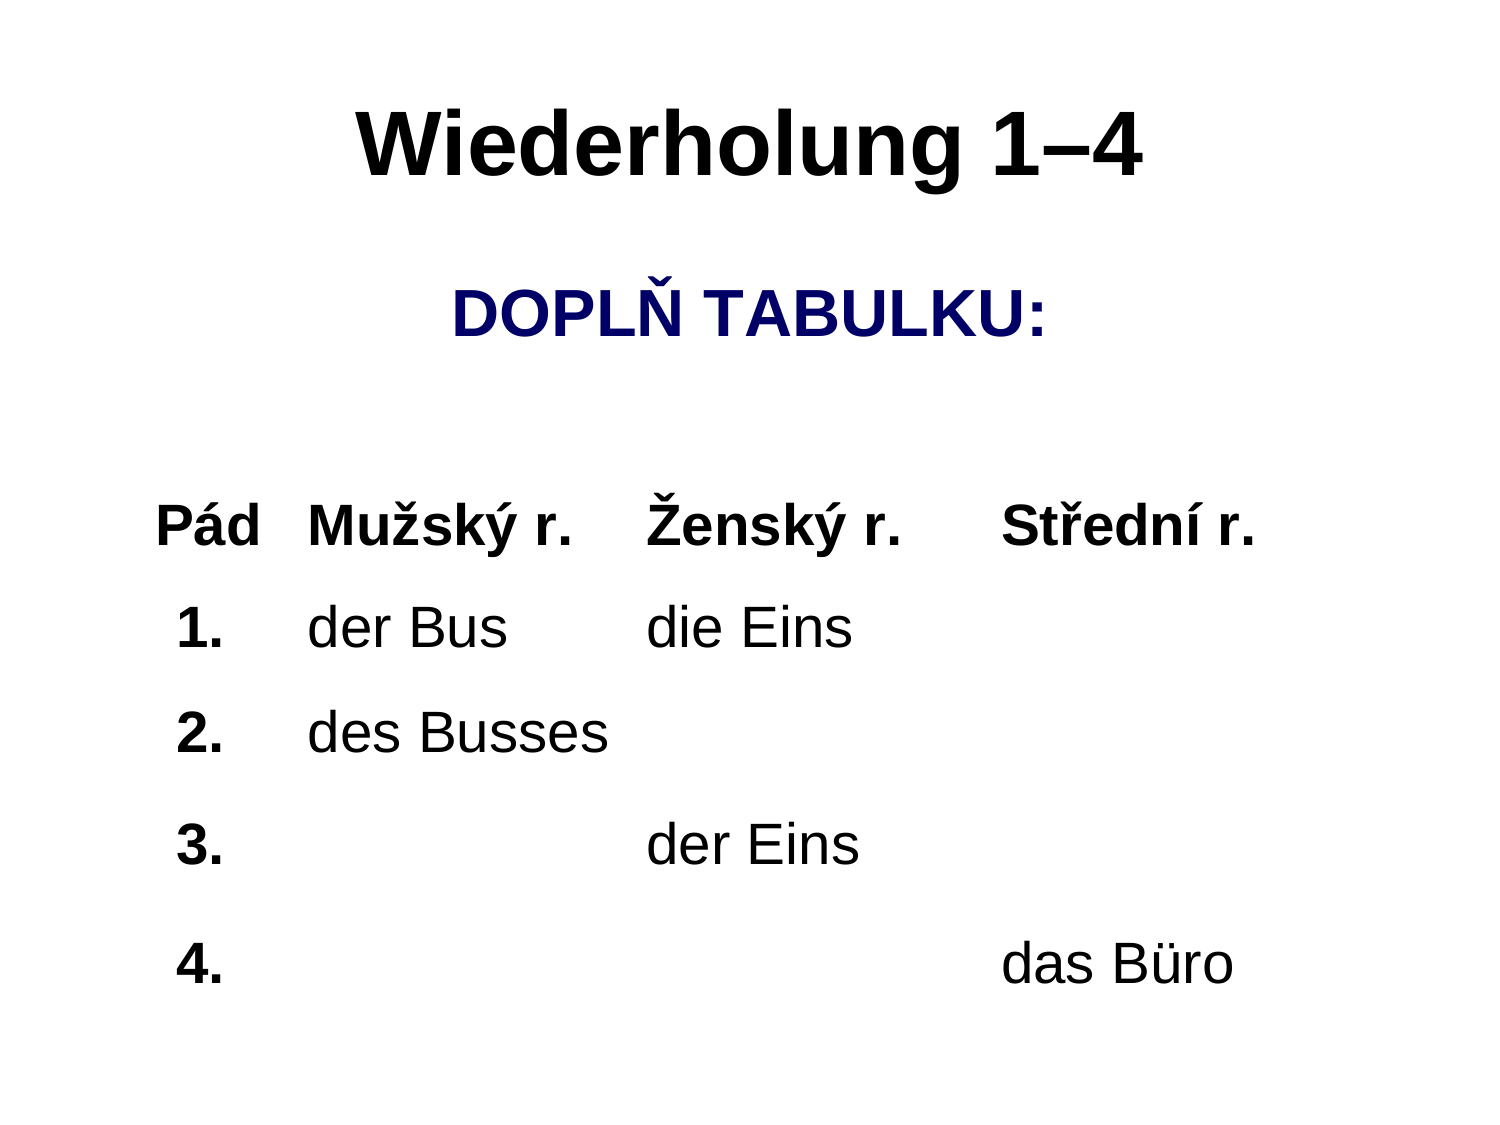

# Wiederholung 1–4
DOPLŇ TABULKU:
| Pád | Mužský r. | Ženský r. | Střední r. |
| --- | --- | --- | --- |
| 1. | der Bus | die Eins | |
| 2. | des Busses | | |
| 3. | | der Eins | |
| 4. | | | das Büro |